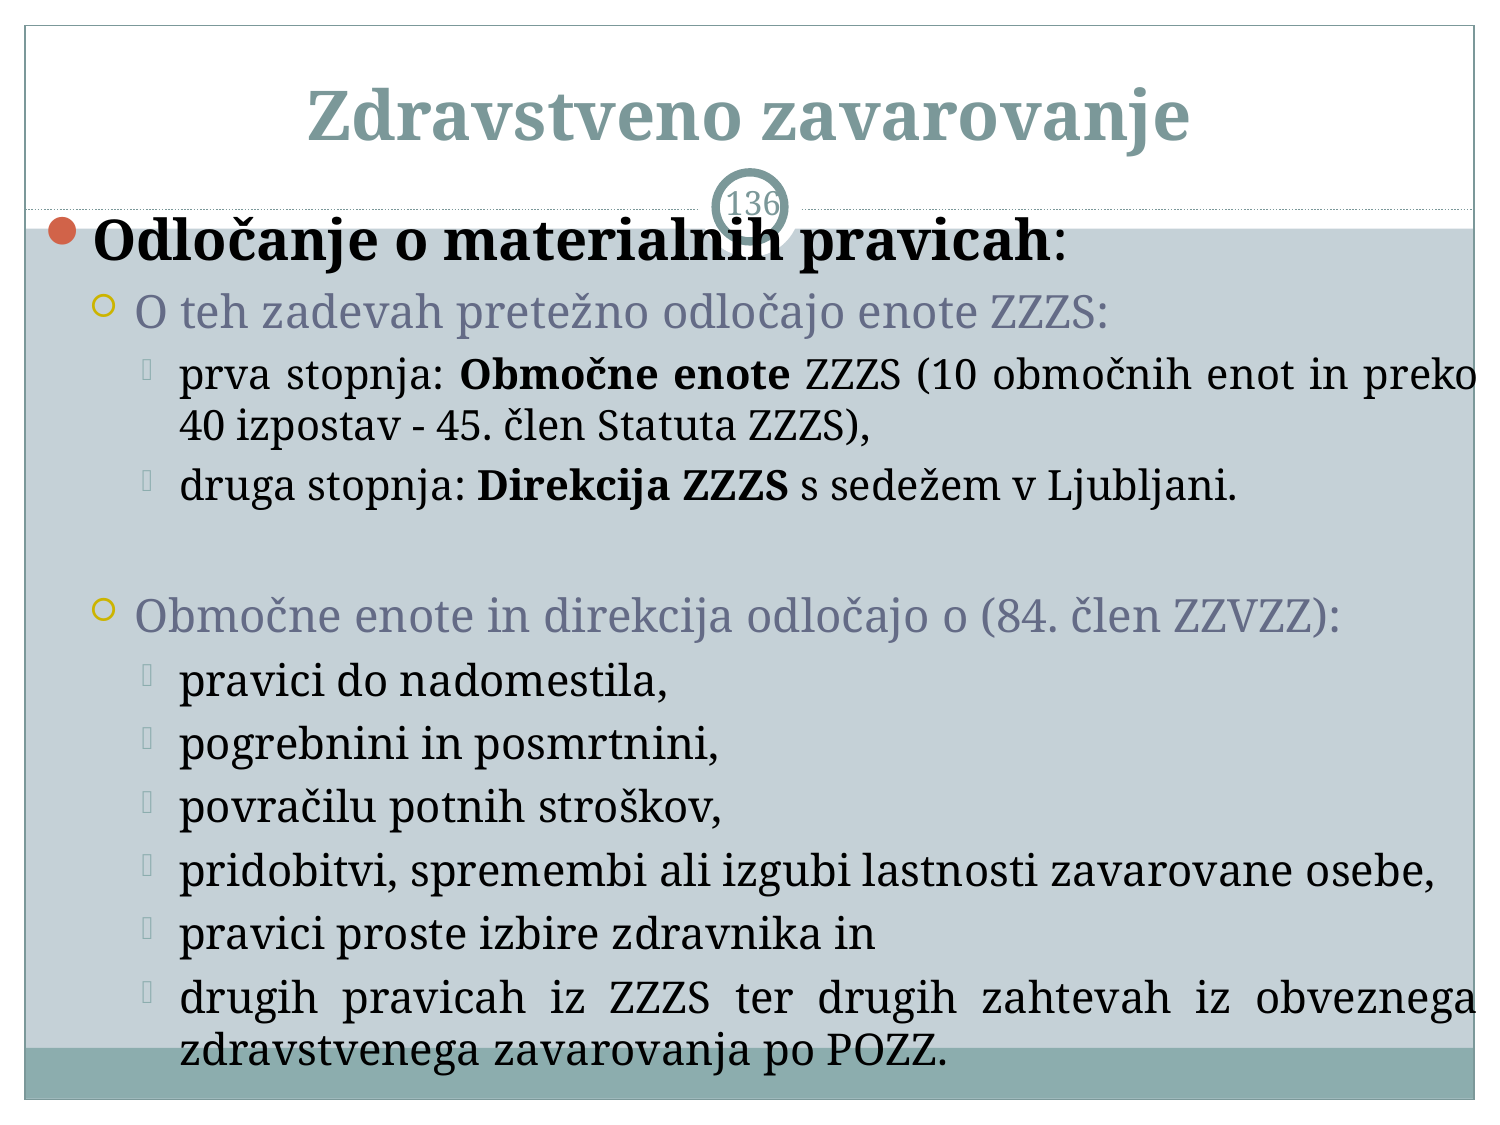

# Zdravstveno zavarovanje
Odločanje o materialnih pravicah:
O teh zadevah pretežno odločajo enote ZZZS:
prva stopnja: Območne enote ZZZS (10 območnih enot in preko 40 izpostav - 45. člen Statuta ZZZS),
druga stopnja: Direkcija ZZZS s sedežem v Ljubljani.
Območne enote in direkcija odločajo o (84. člen ZZVZZ):
pravici do nadomestila,
pogrebnini in posmrtnini,
povračilu potnih stroškov,
pridobitvi, spremembi ali izgubi lastnosti zavarovane osebe,
pravici proste izbire zdravnika in
drugih pravicah iz ZZZS ter drugih zahtevah iz obveznega zdravstvenega zavarovanja po POZZ.